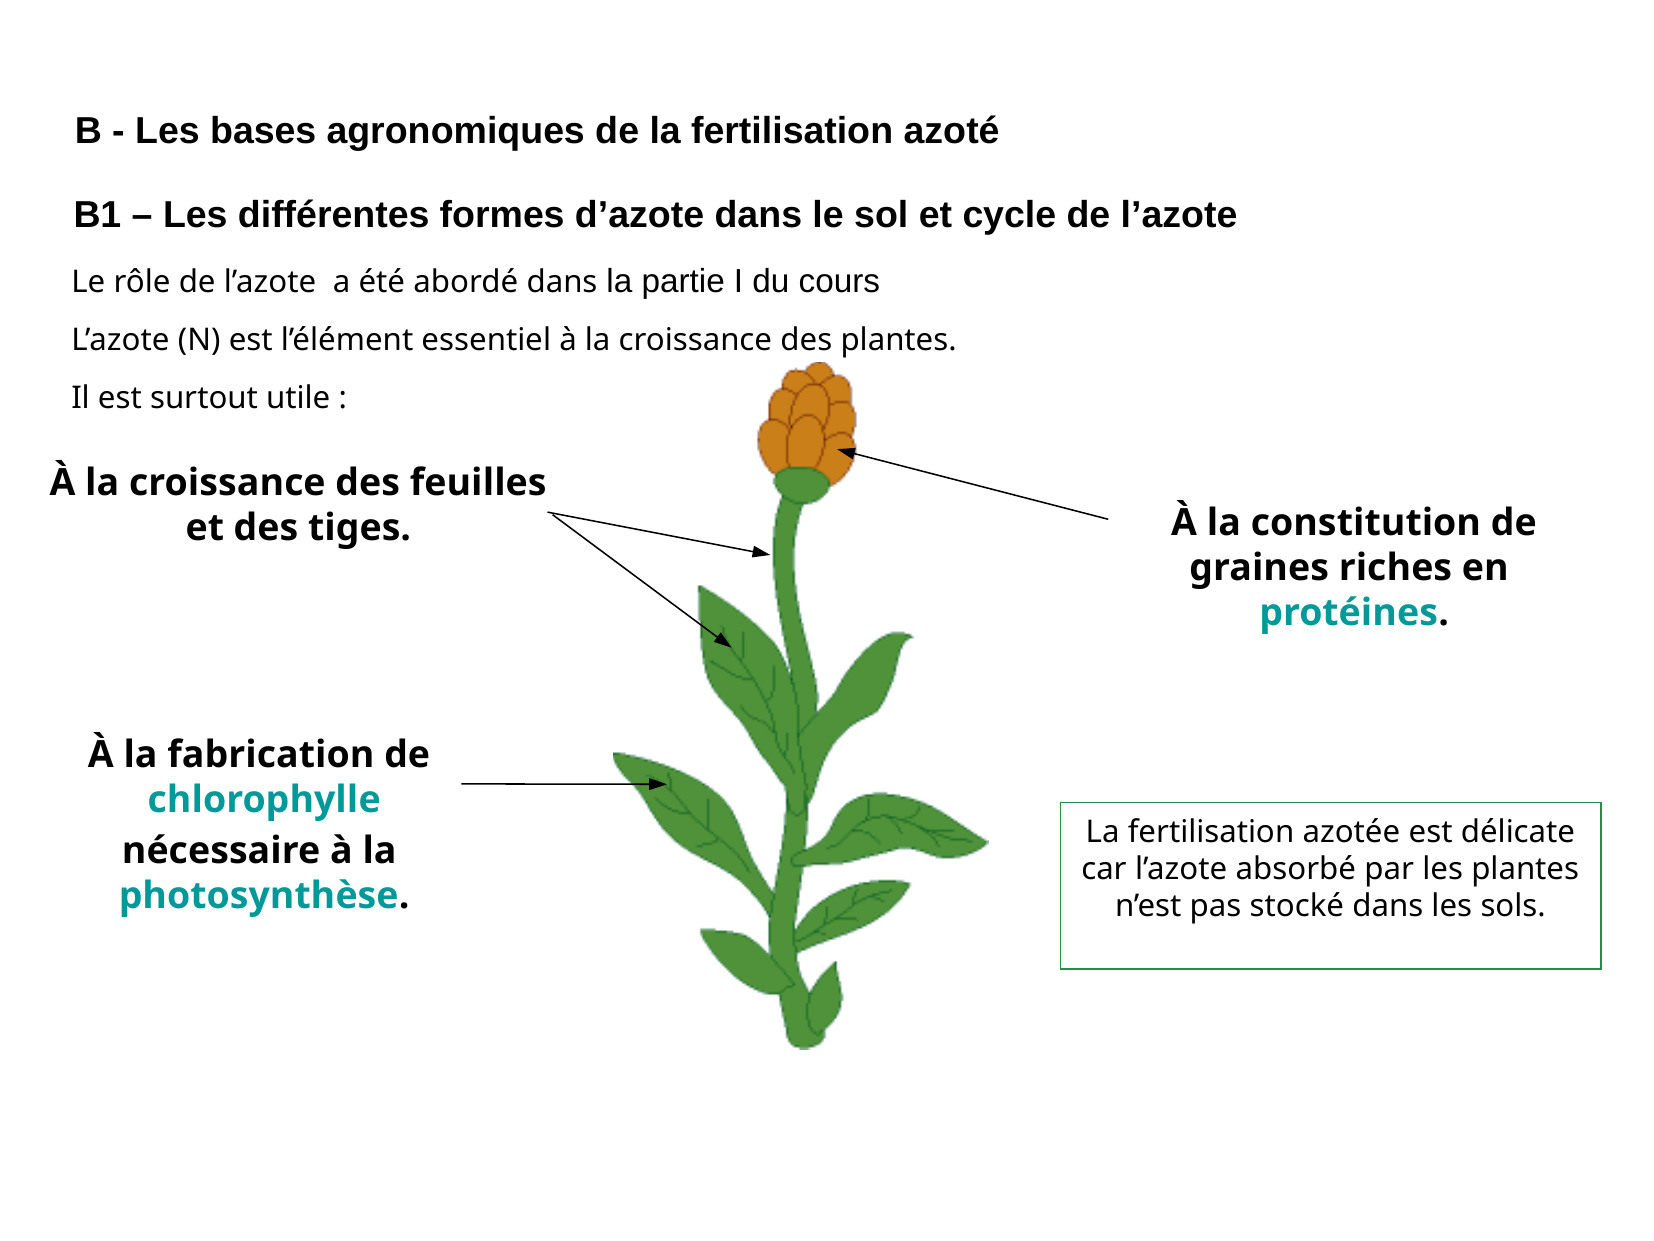

B - Les bases agronomiques de la fertilisation azoté
B1 – Les différentes formes d’azote dans le sol et cycle de l’azote
Le rôle de l’azote a été abordé dans la partie I du cours
L’azote (N) est l’élément essentiel à la croissance des plantes.
Il est surtout utile :
À la croissance des feuilles et des tiges.
À la constitution de graines riches en protéines.
À la fabrication de chlorophyllenécessaire à la photosynthèse.
La fertilisation azotée est délicate car l’azote absorbé par les plantes n’est pas stocké dans les sols.